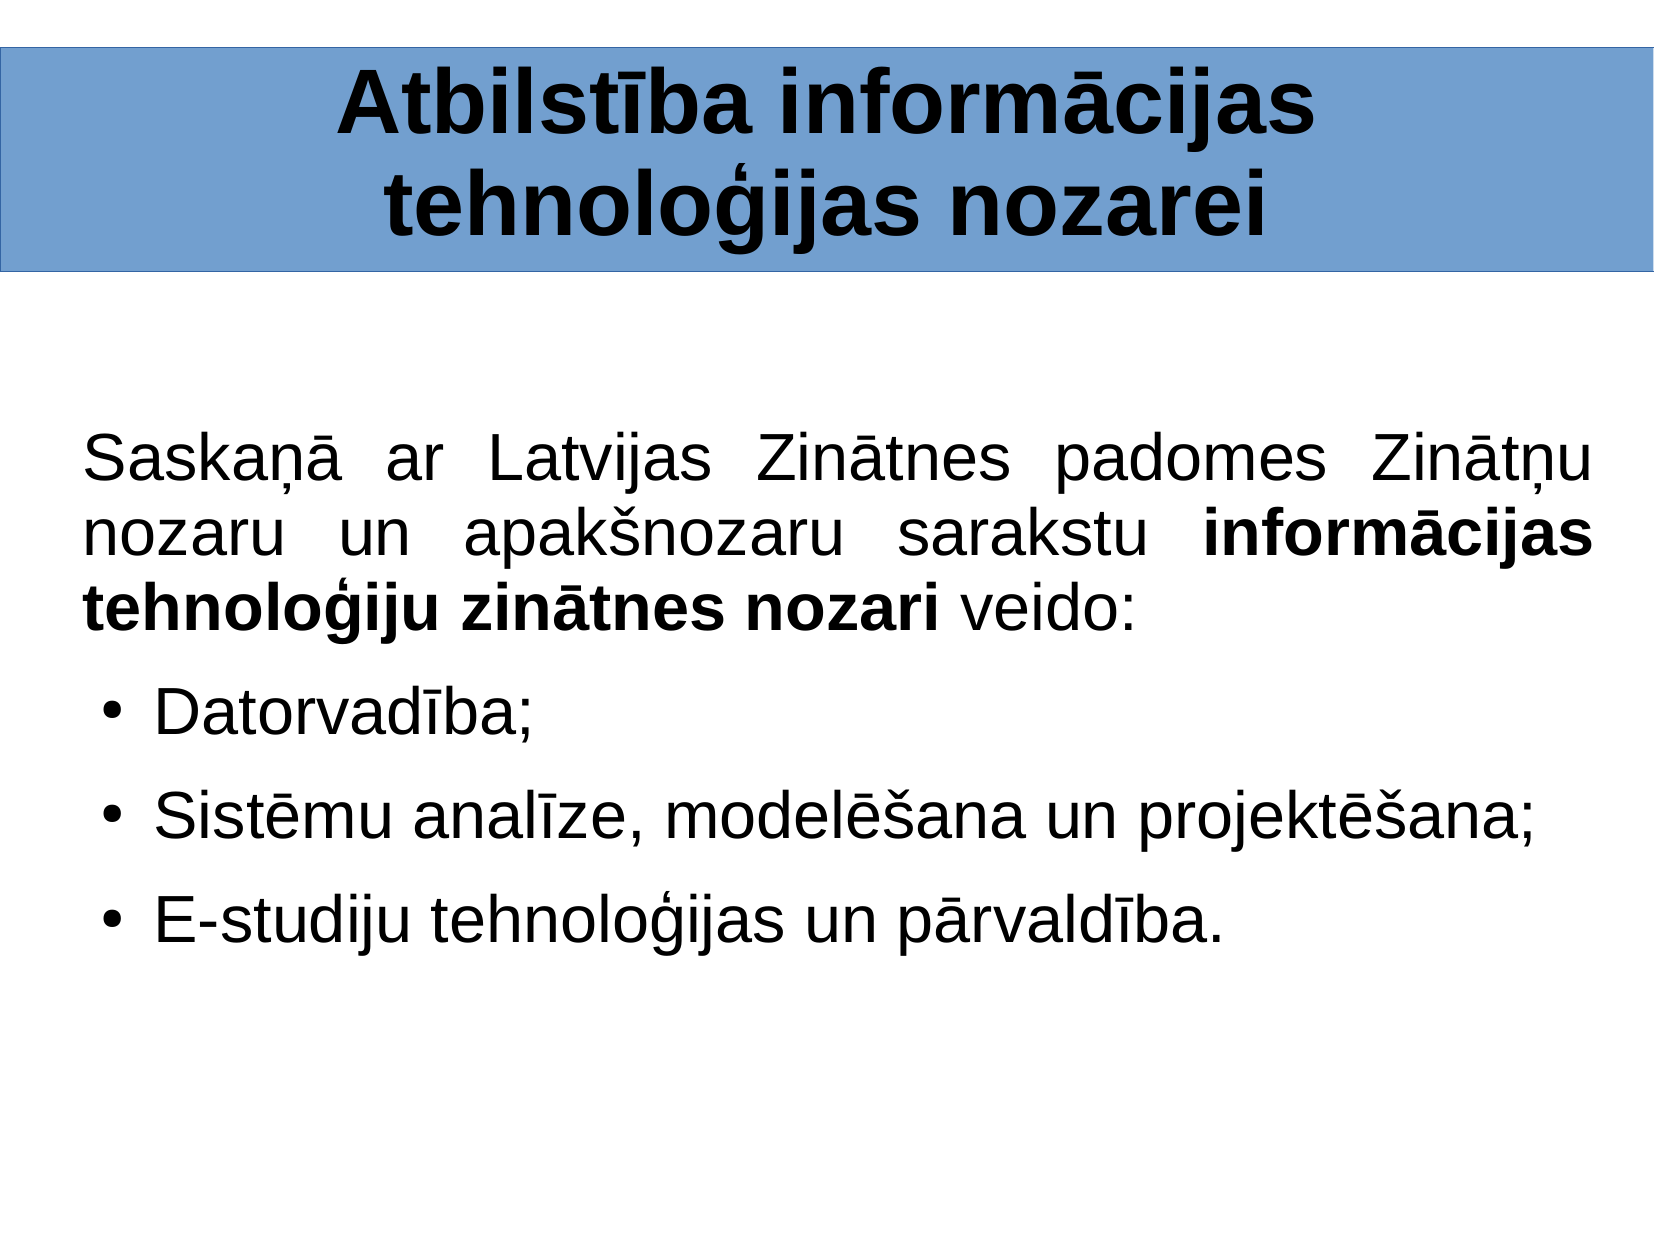

# Atbilstība informācijas tehnoloģijas nozarei
Saskaņā ar Latvijas Zinātnes padomes Zinātņu nozaru un apakšnozaru sarakstu informācijas tehnoloģiju zinātnes nozari veido:
Datorvadība;
Sistēmu analīze, modelēšana un projektēšana;
E-studiju tehnoloģijas un pārvaldība.